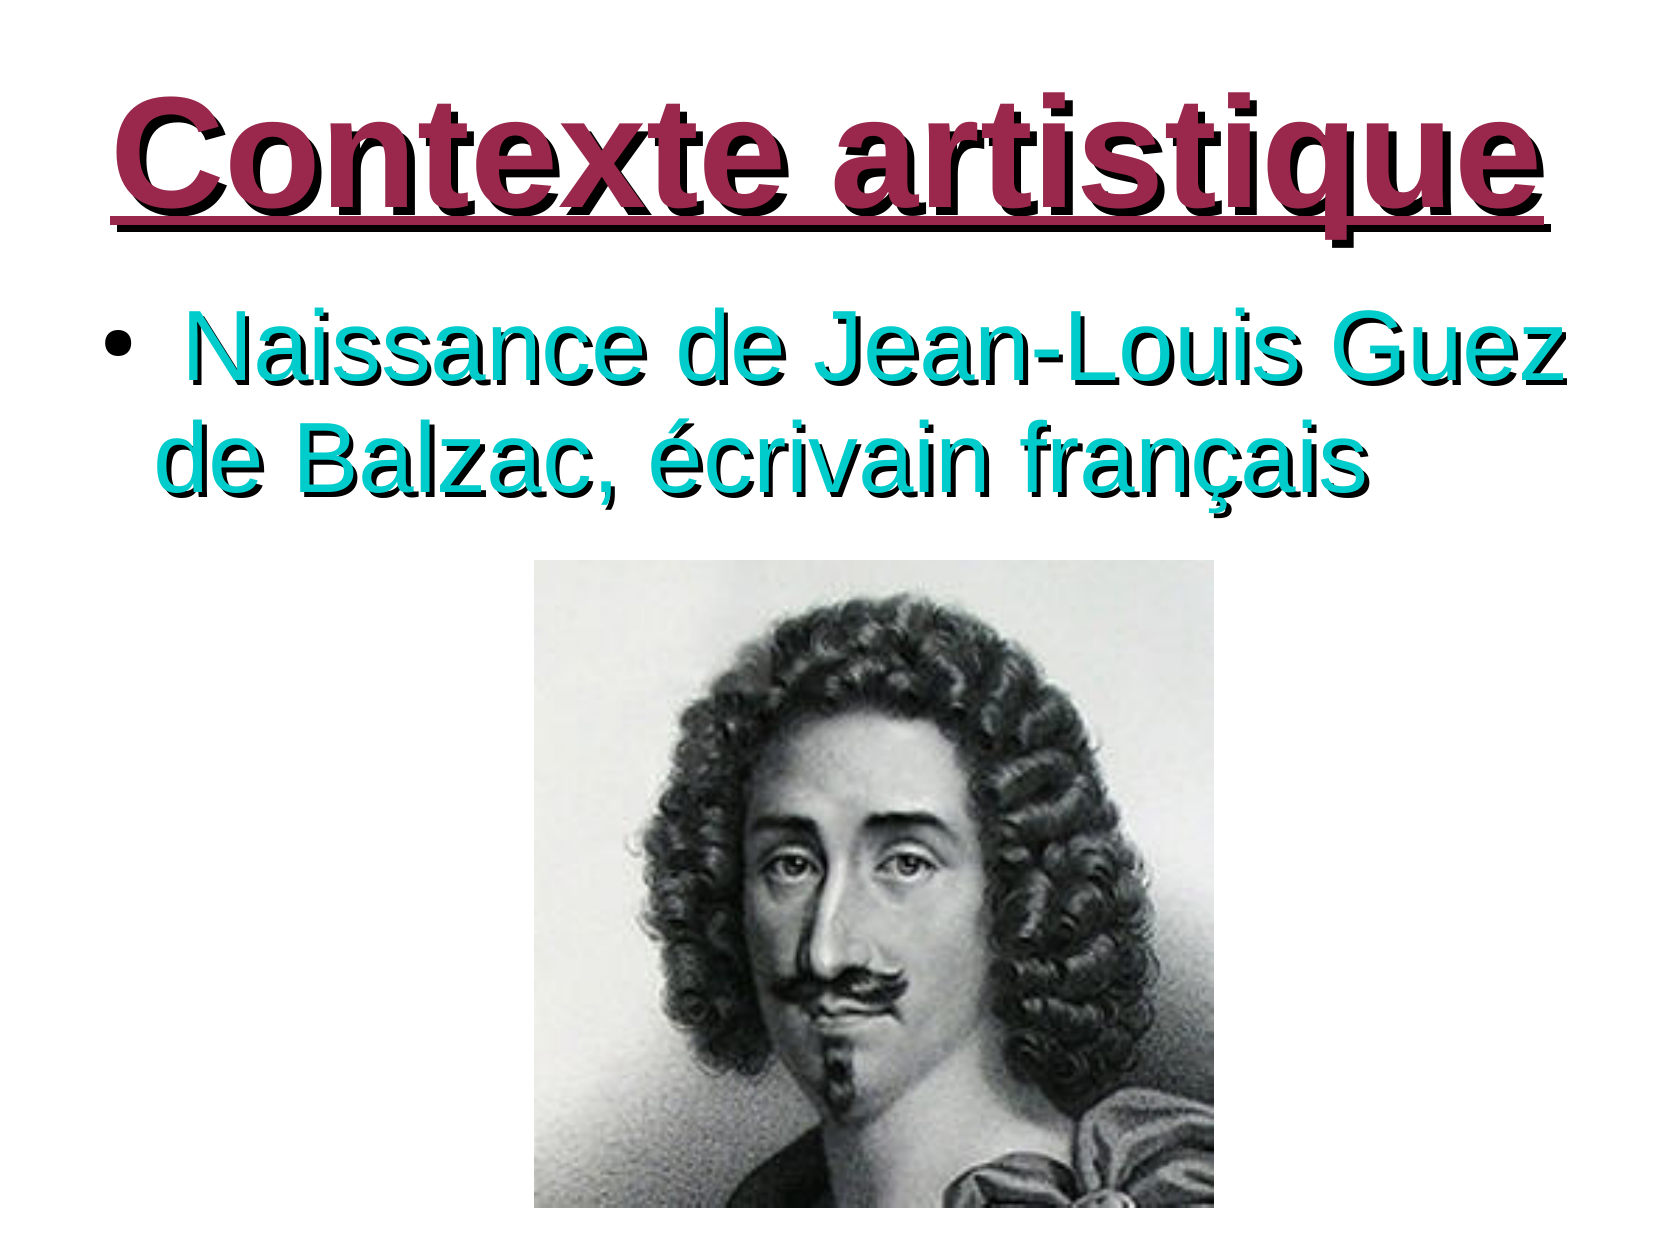

# Contexte artistique
 Naissance de Jean-Louis Guez de Balzac, écrivain français